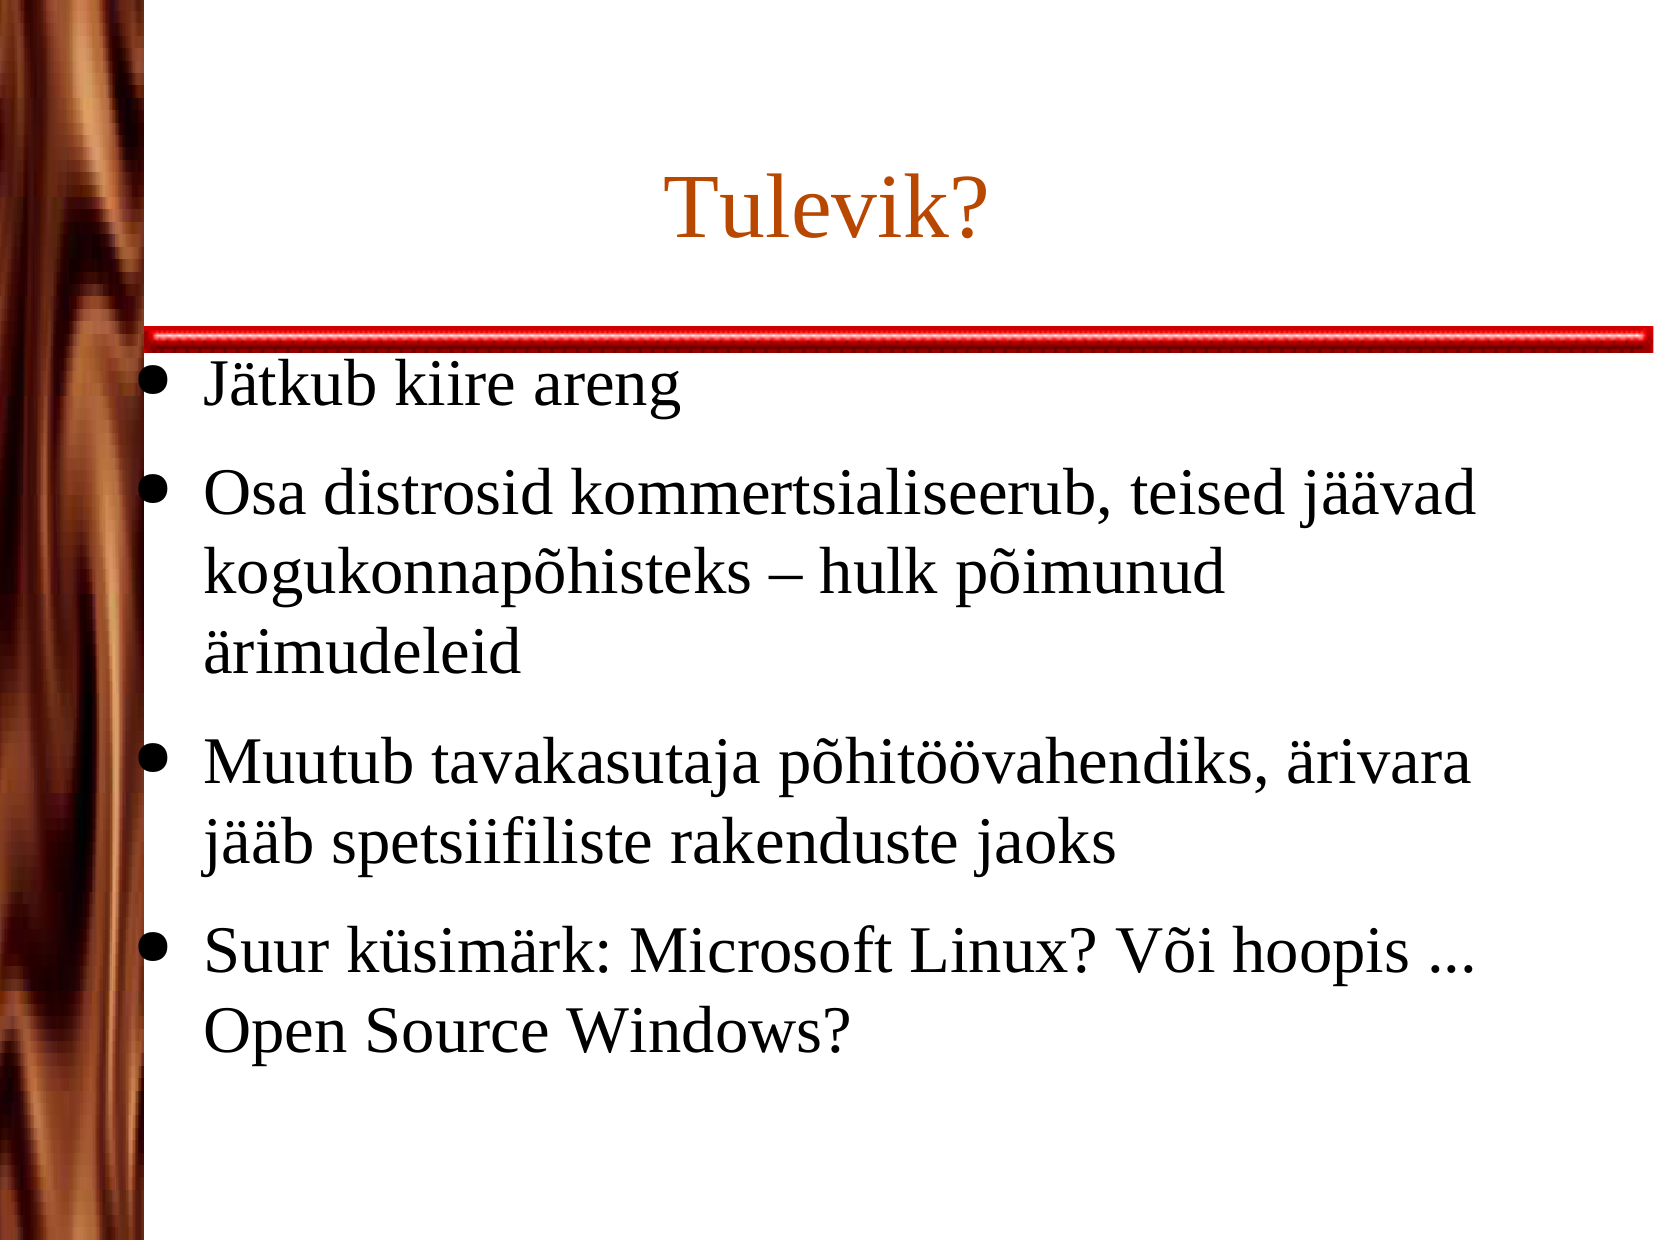

# Tulevik?
Jätkub kiire areng
Osa distrosid kommertsialiseerub, teised jäävad kogukonnapõhisteks – hulk põimunud ärimudeleid
Muutub tavakasutaja põhitöövahendiks, ärivara jääb spetsiifiliste rakenduste jaoks
Suur küsimärk: Microsoft Linux? Või hoopis ... Open Source Windows?